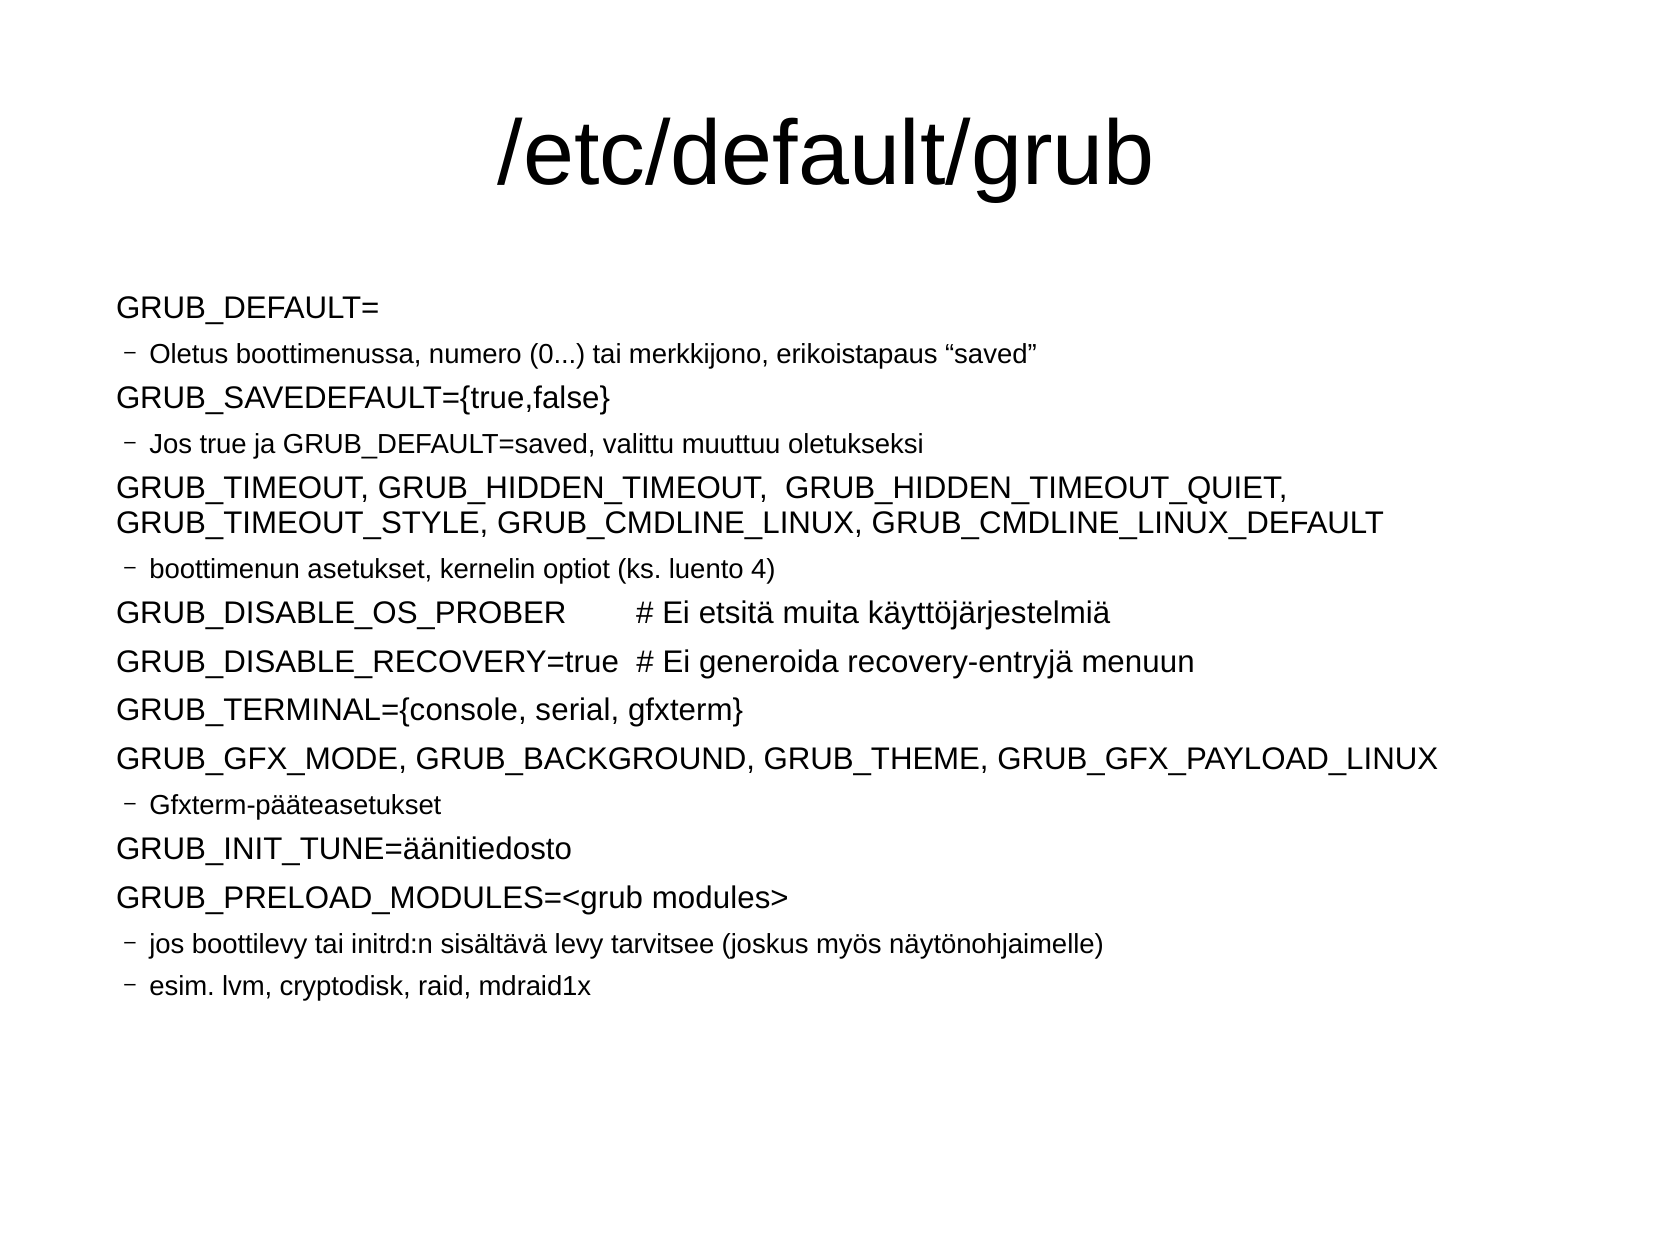

# /etc/default/grub
GRUB_DEFAULT=
Oletus boottimenussa, numero (0...) tai merkkijono, erikoistapaus “saved”
GRUB_SAVEDEFAULT={true,false}
Jos true ja GRUB_DEFAULT=saved, valittu muuttuu oletukseksi
GRUB_TIMEOUT, GRUB_HIDDEN_TIMEOUT, GRUB_HIDDEN_TIMEOUT_QUIET, GRUB_TIMEOUT_STYLE, GRUB_CMDLINE_LINUX, GRUB_CMDLINE_LINUX_DEFAULT
boottimenun asetukset, kernelin optiot (ks. luento 4)
GRUB_DISABLE_OS_PROBER # Ei etsitä muita käyttöjärjestelmiä
GRUB_DISABLE_RECOVERY=true # Ei generoida recovery-entryjä menuun
GRUB_TERMINAL={console, serial, gfxterm}
GRUB_GFX_MODE, GRUB_BACKGROUND, GRUB_THEME, GRUB_GFX_PAYLOAD_LINUX
Gfxterm-pääteasetukset
GRUB_INIT_TUNE=äänitiedosto
GRUB_PRELOAD_MODULES=<grub modules>
jos boottilevy tai initrd:n sisältävä levy tarvitsee (joskus myös näytönohjaimelle)
esim. lvm, cryptodisk, raid, mdraid1x